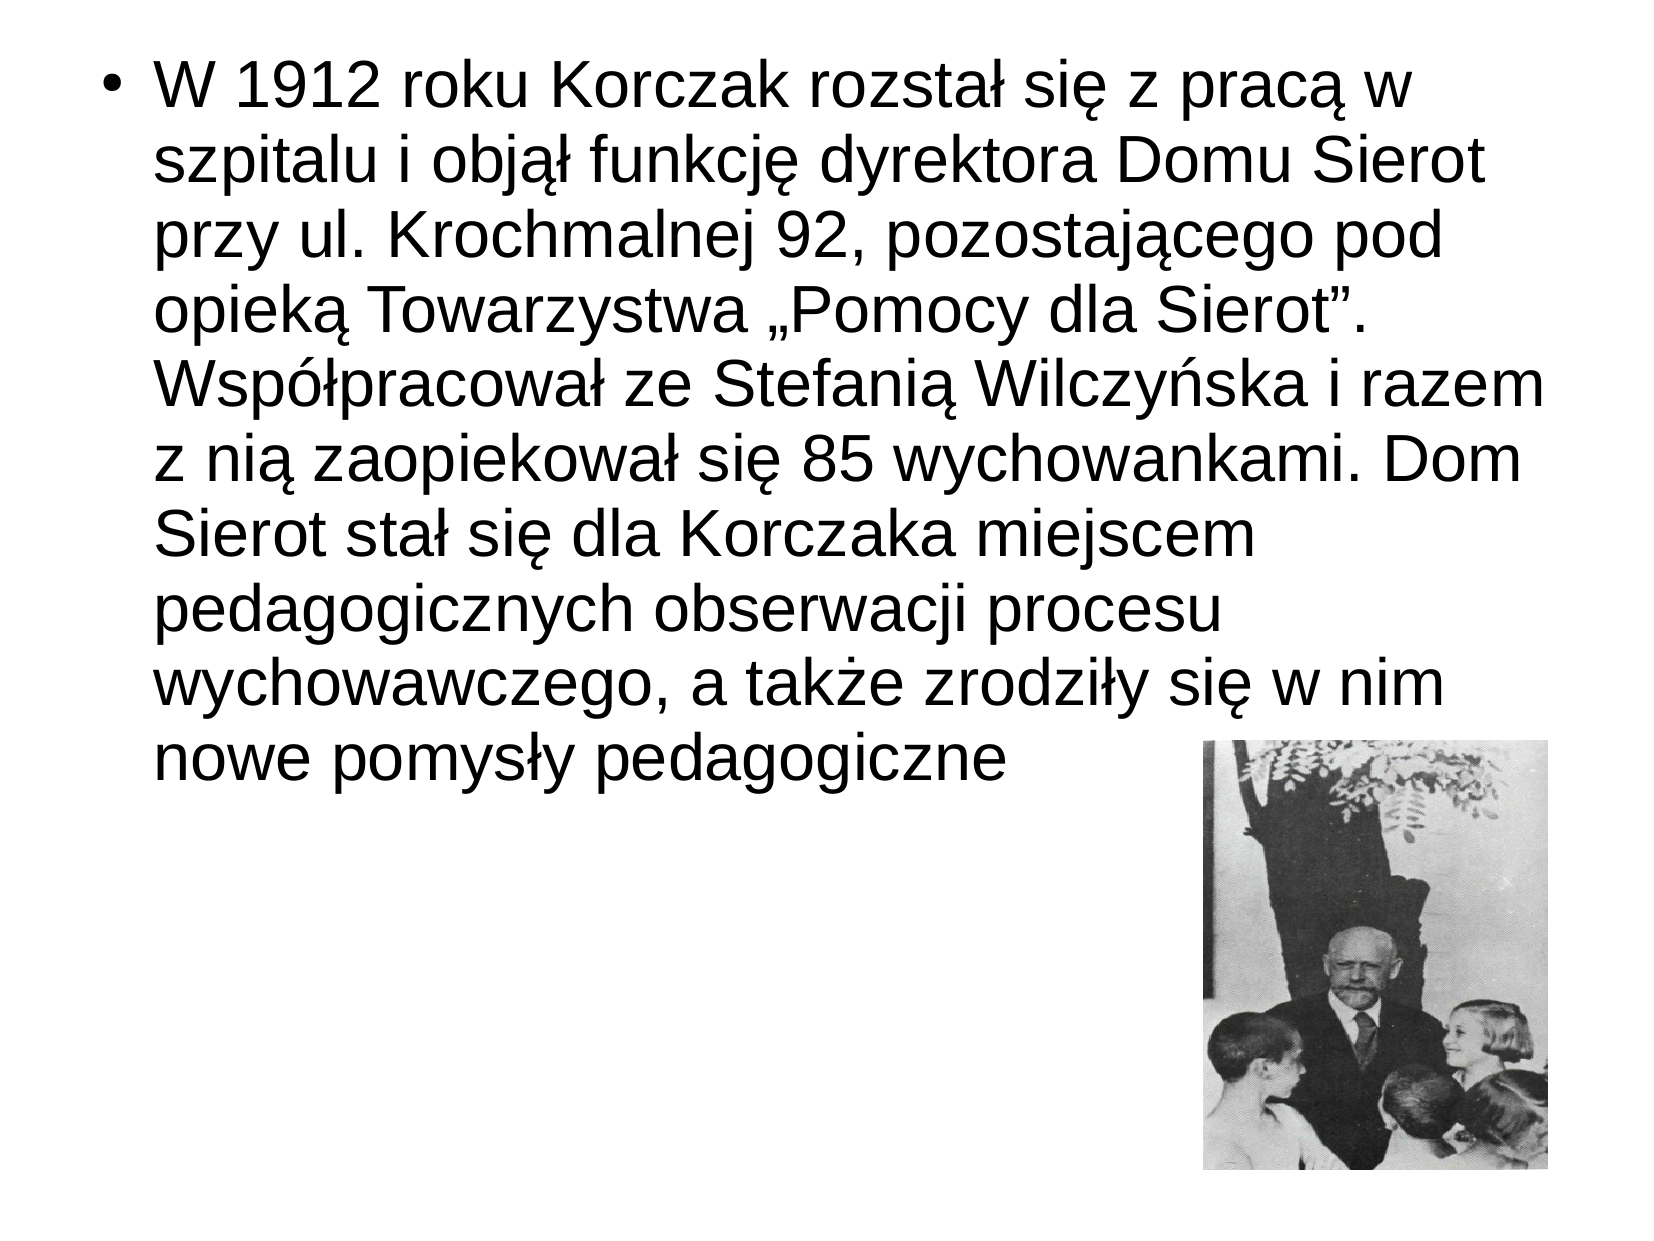

# W 1912 roku Korczak rozstał się z pracą w szpitalu i objął funkcję dyrektora Domu Sierot przy ul. Krochmalnej 92, pozostającego pod opieką Towarzystwa „Pomocy dla Sierot”. Współpracował ze Stefanią Wilczyńska i razem z nią zaopiekował się 85 wychowankami. Dom Sierot stał się dla Korczaka miejscem pedagogicznych obserwacji procesu wychowawczego, a także zrodziły się w nim nowe pomysły pedagogiczne